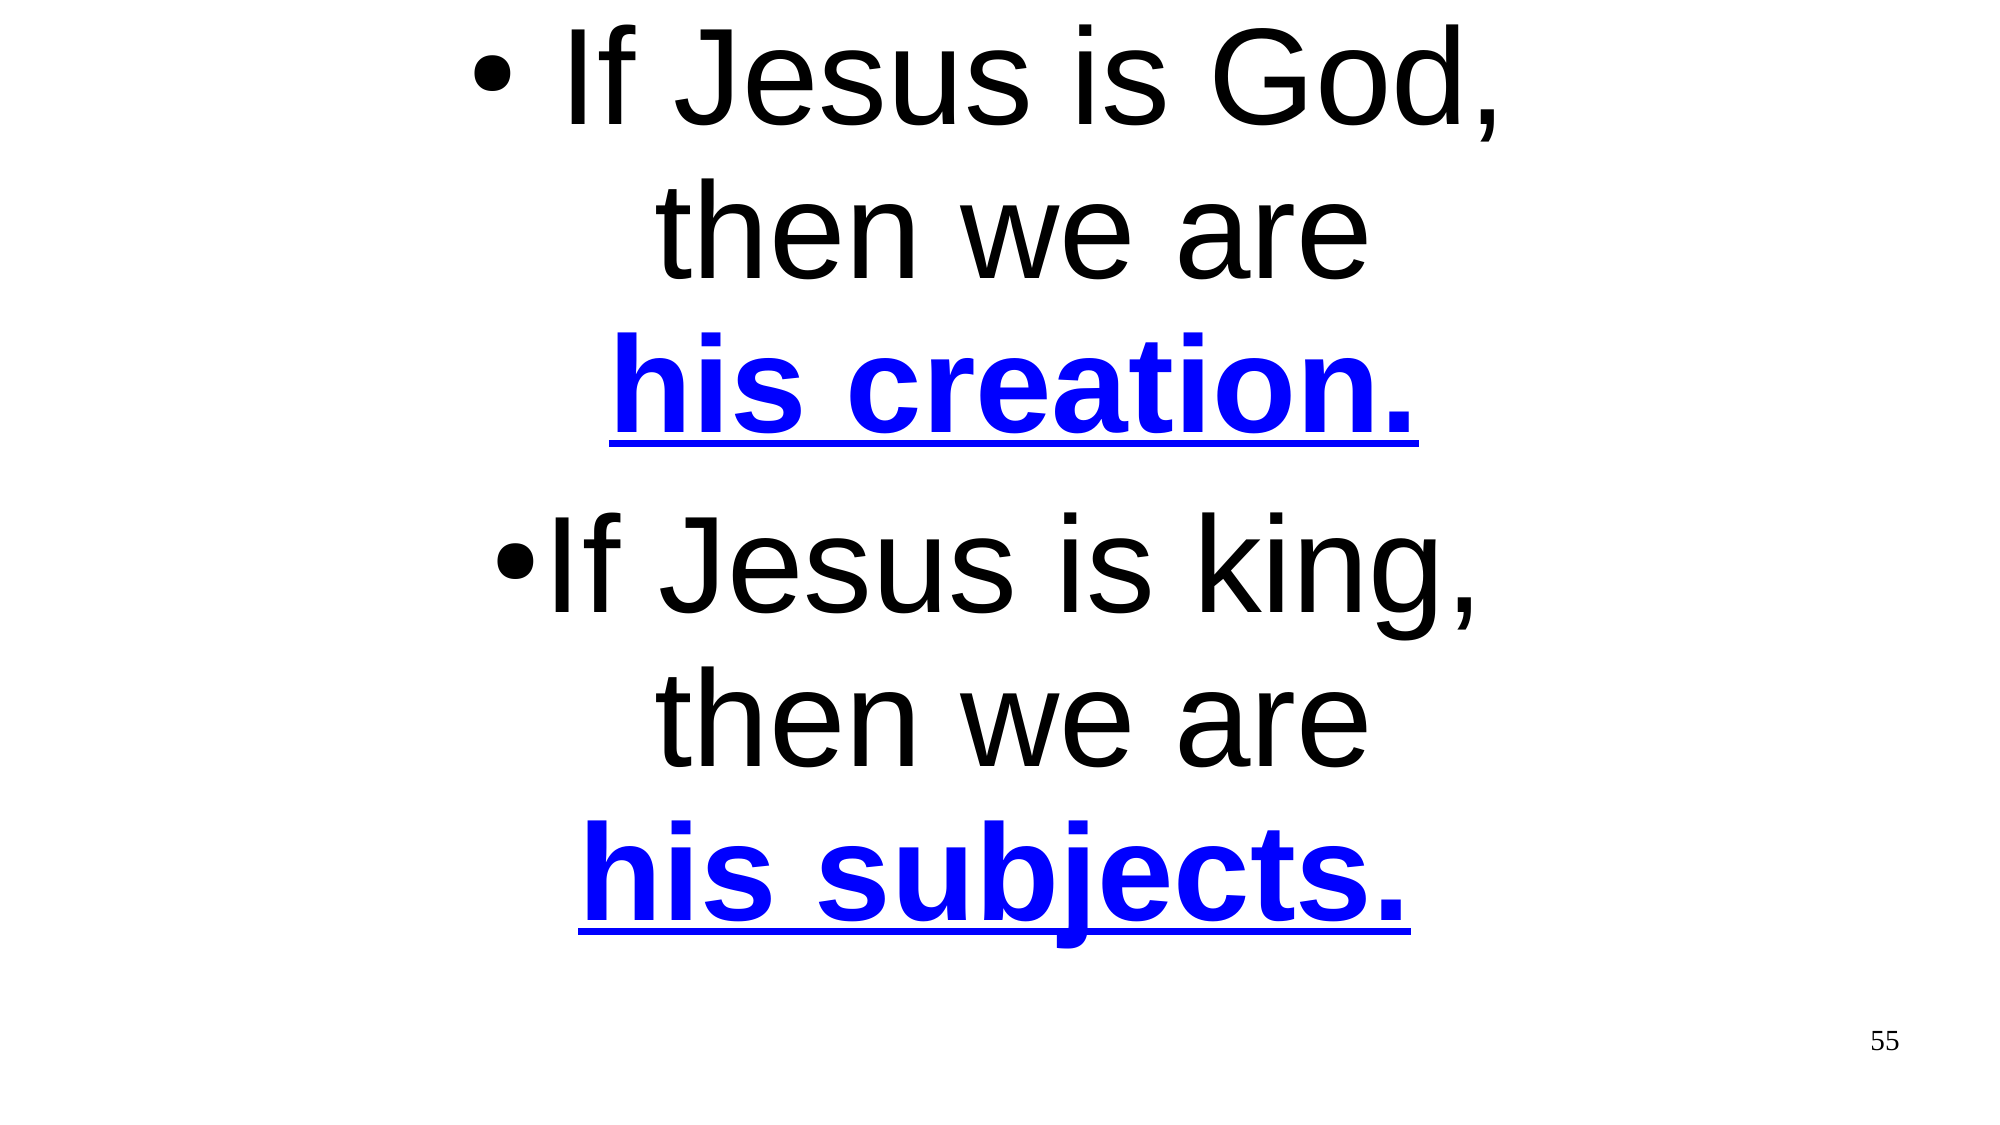

# If Jesus is God, then we are his creation.
If Jesus is king,
then we are
his subjects.
55